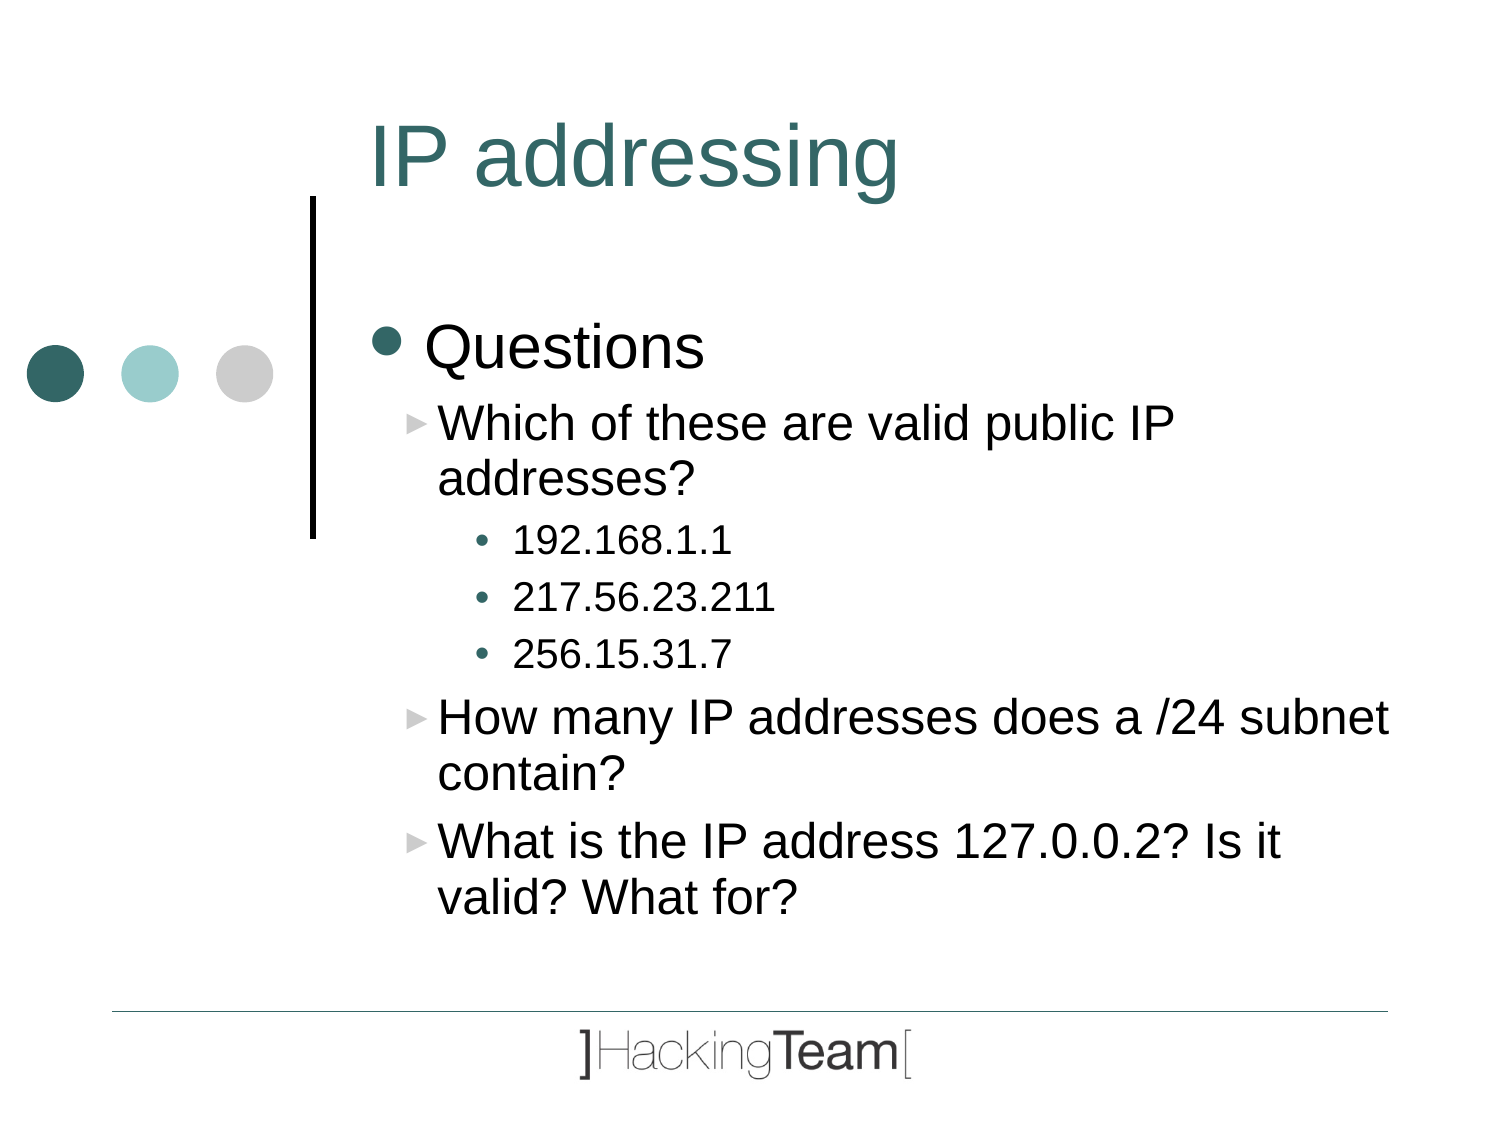

# IP addressing
Questions
Which of these are valid public IP addresses?
192.168.1.1
217.56.23.211
256.15.31.7
How many IP addresses does a /24 subnet contain?
What is the IP address 127.0.0.2? Is it valid? What for?